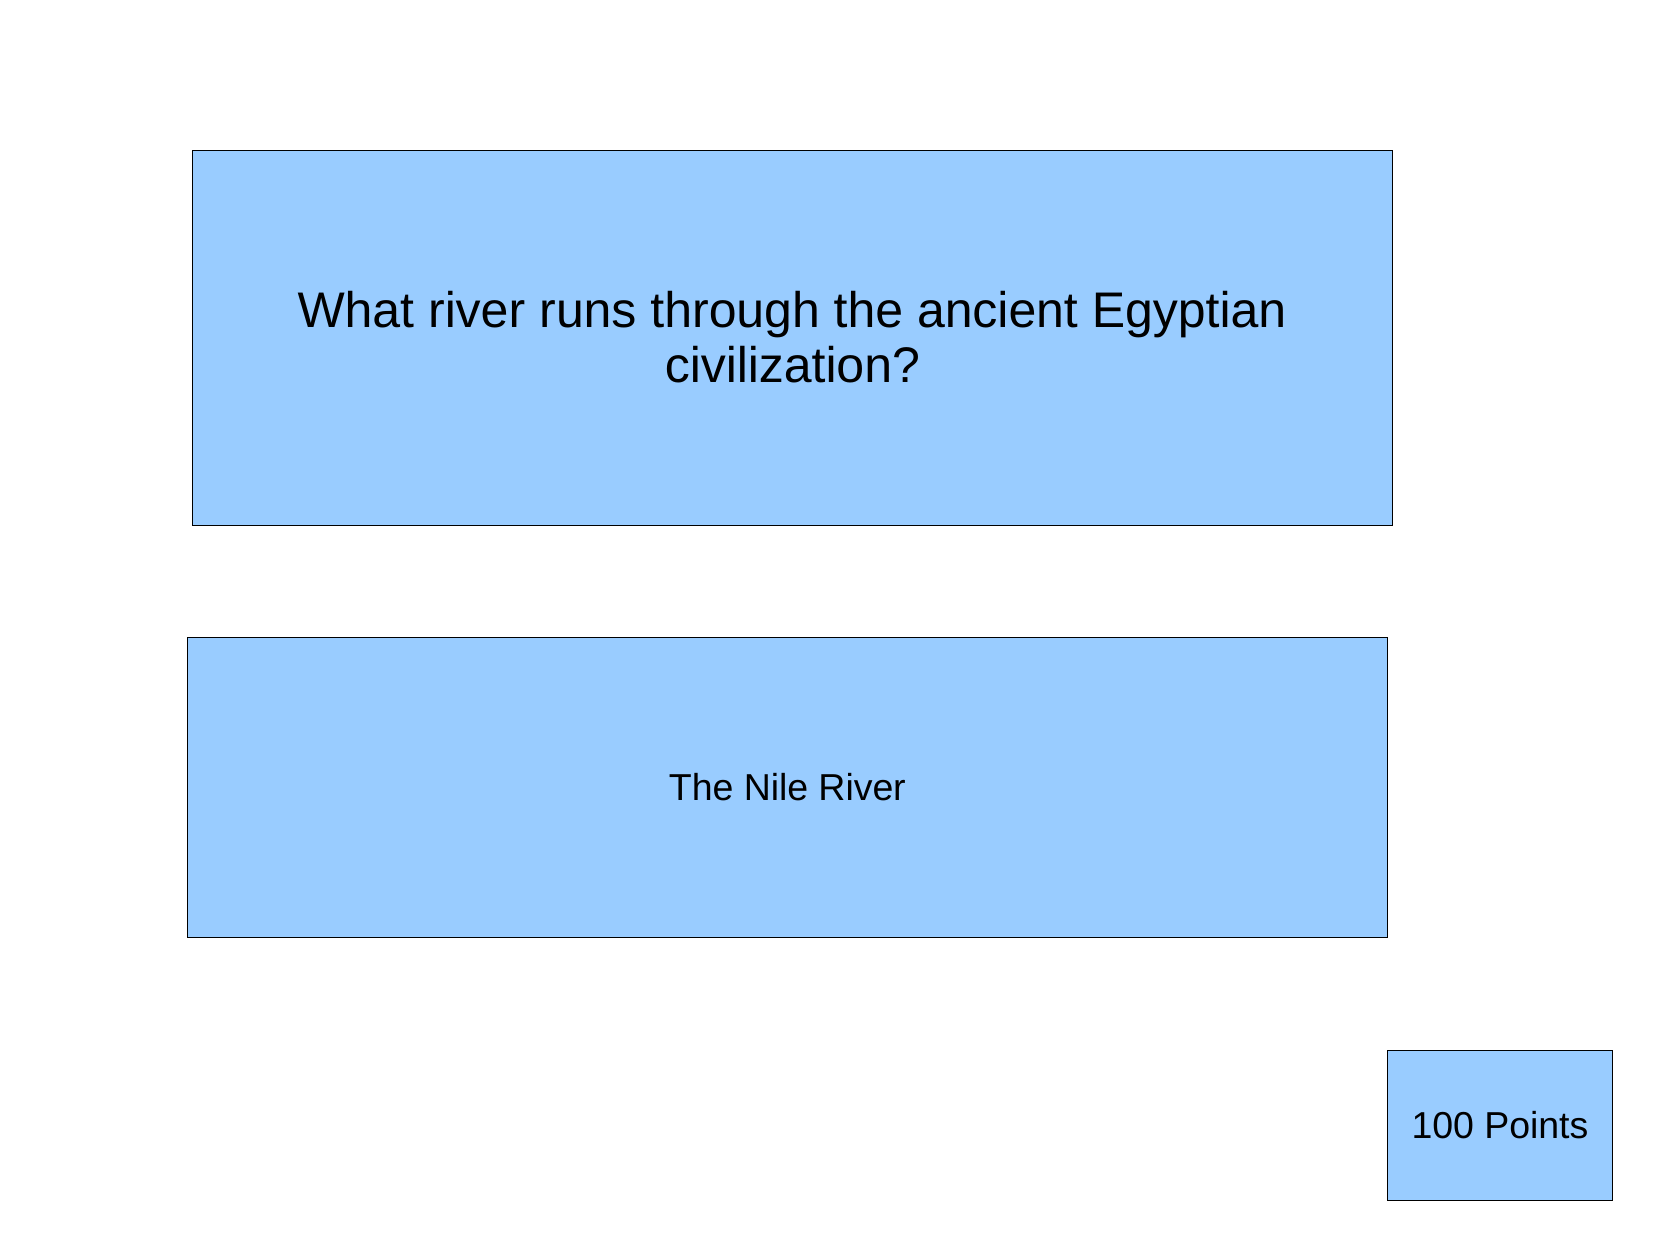

What river runs through the ancient Egyptian civilization?
The Nile River
100 Points